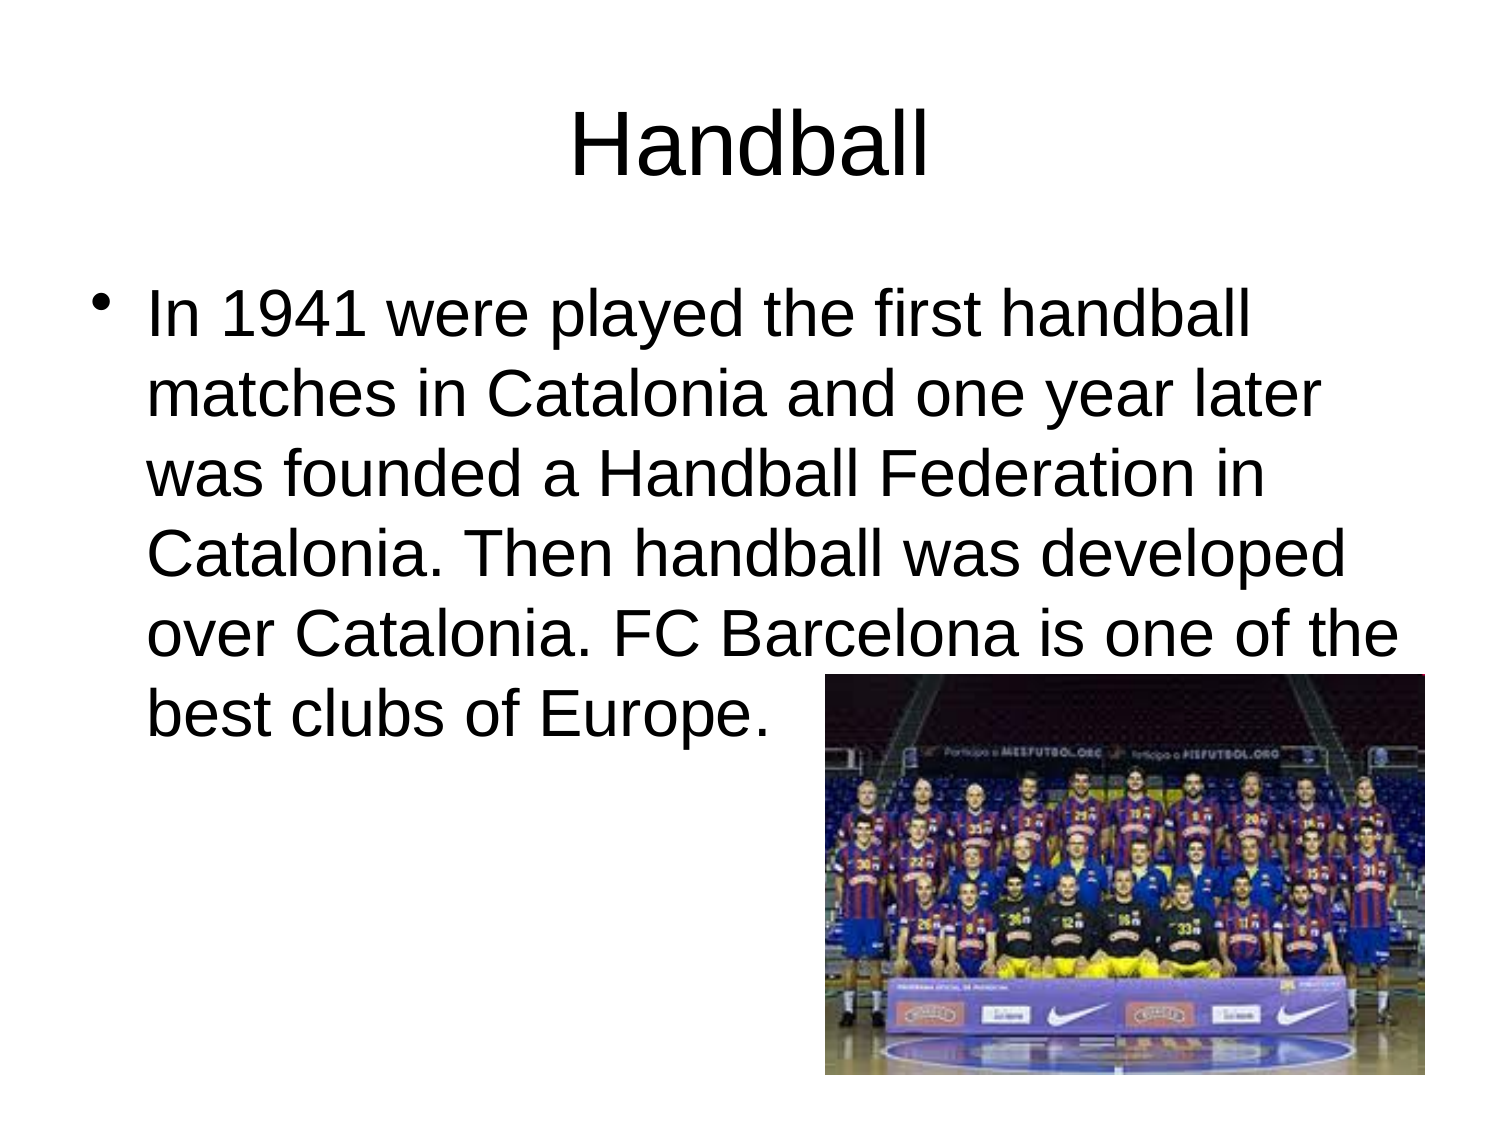

# Handball
In 1941 were played the first handball matches in Catalonia and one year later was founded a Handball Federation in Catalonia. Then handball was developed over Catalonia. FC Barcelona is one of the best clubs of Europe.